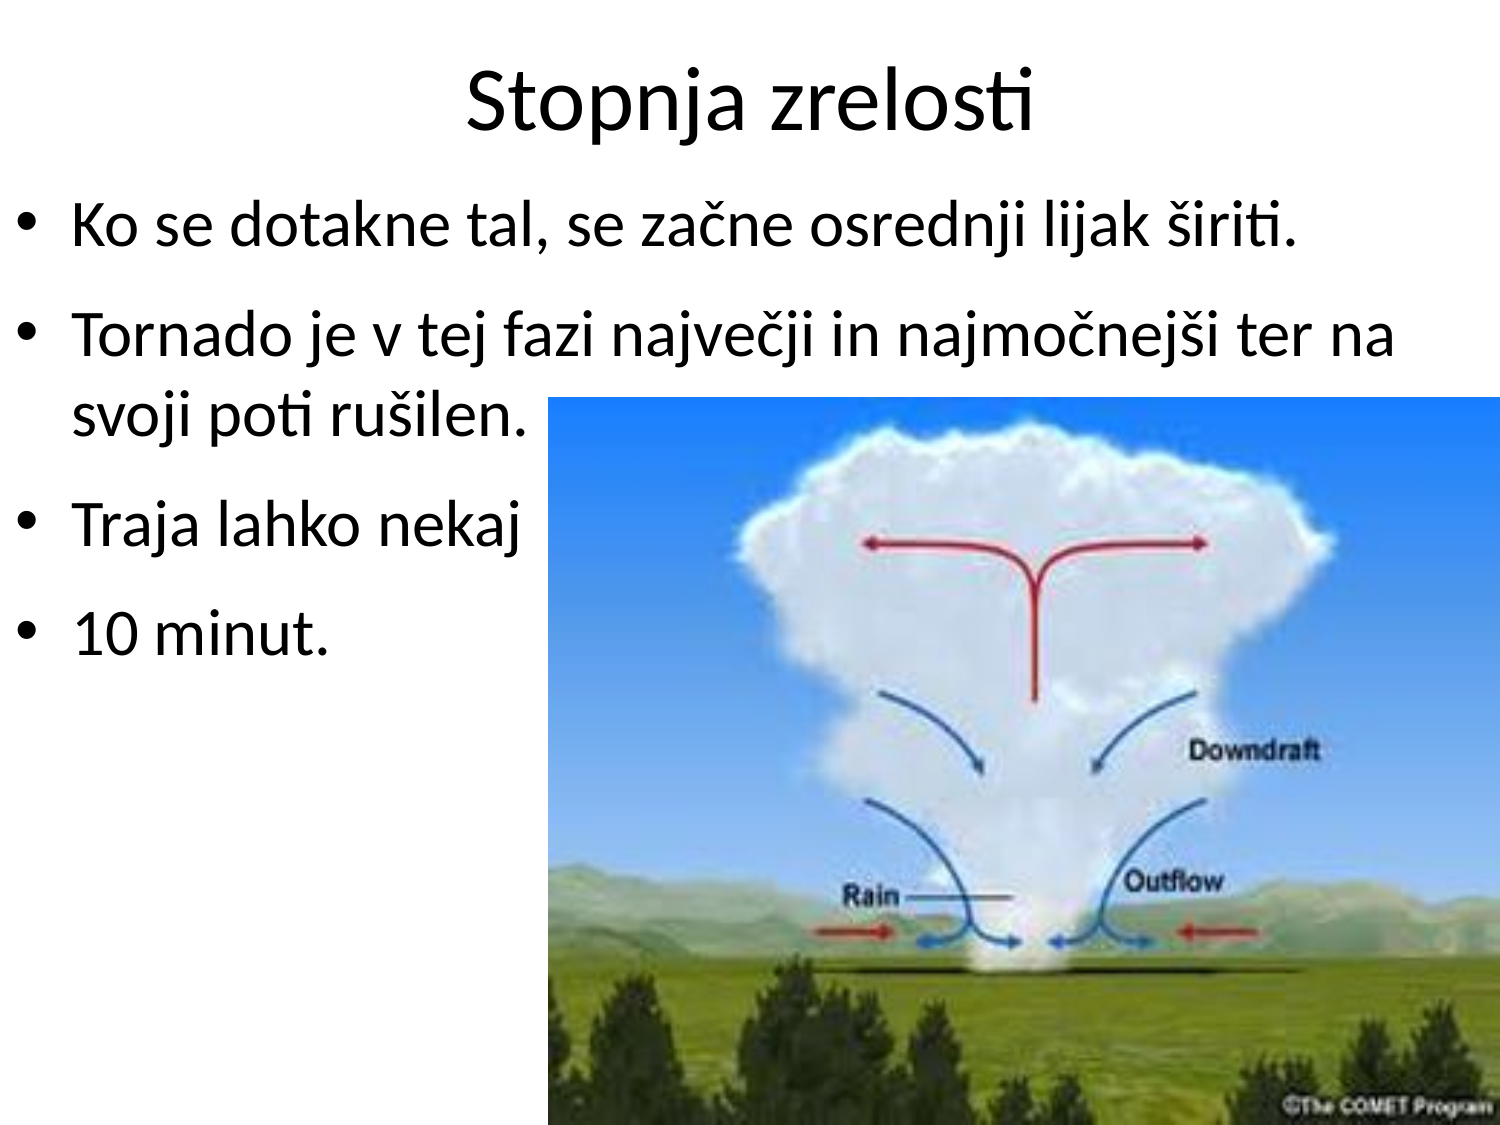

# Stopnja zrelosti
Ko se dotakne tal, se začne osrednji lijak širiti.
Tornado je v tej fazi največji in najmočnejši ter na svoji poti rušilen.
Traja lahko nekaj
10 minut.